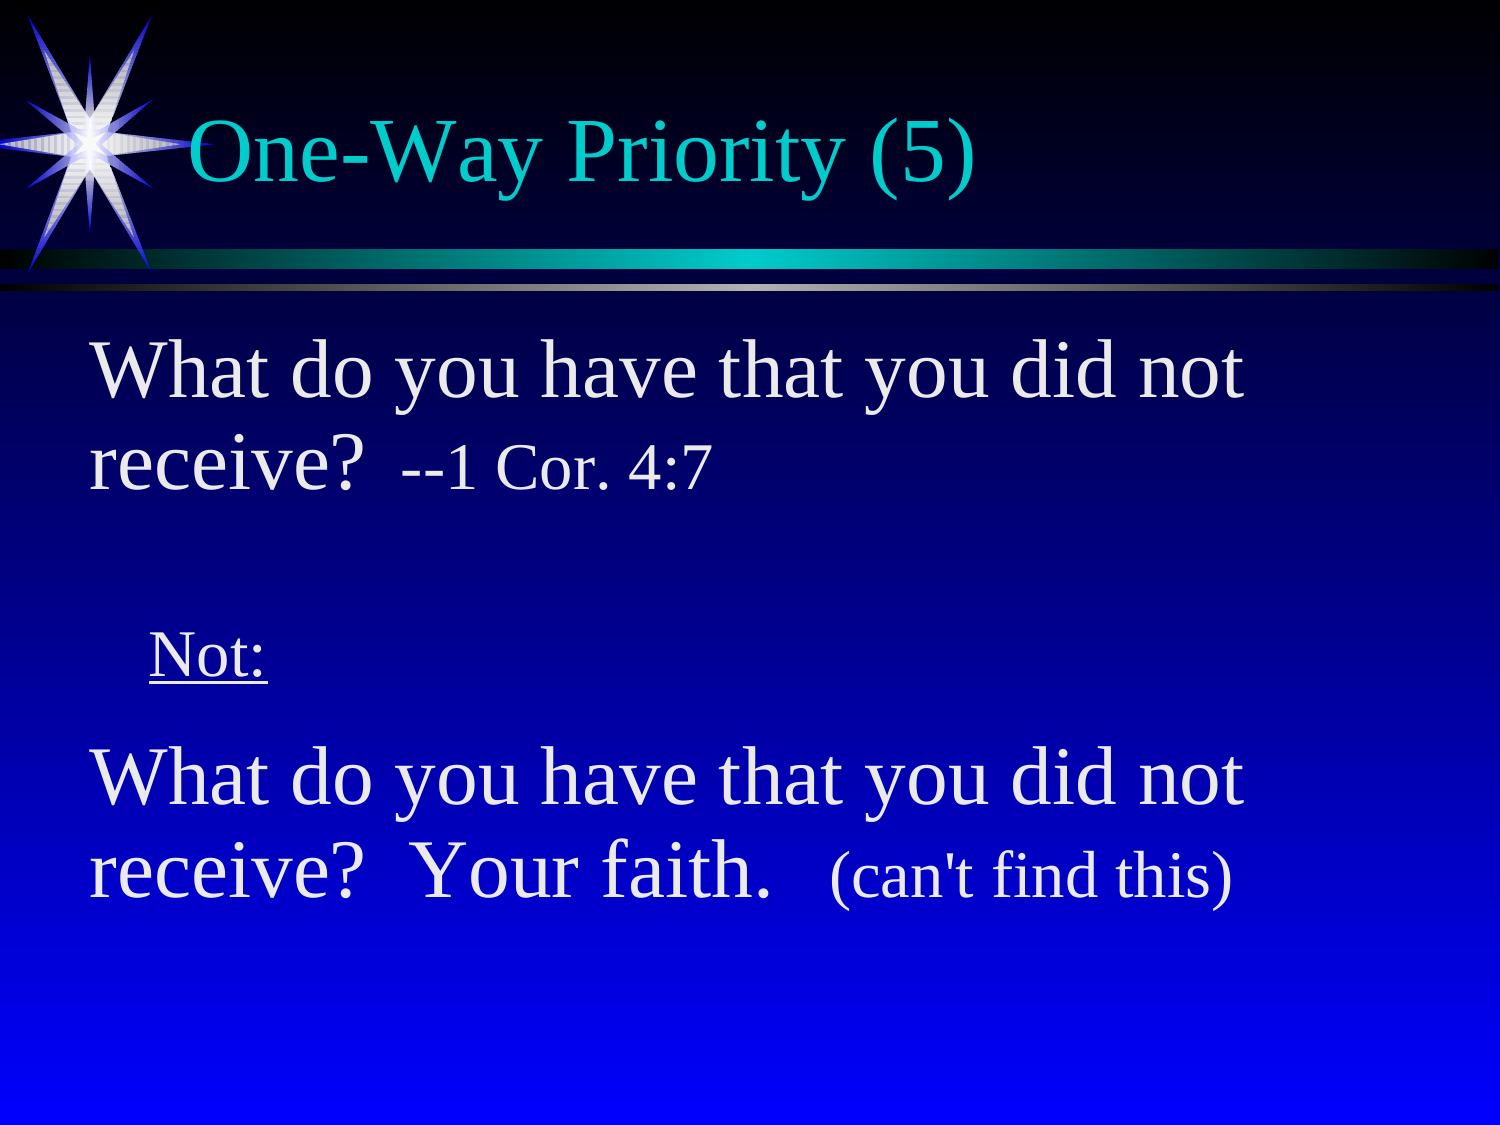

# One-Way Priority (5)
What do you have that you did not receive? --1 Cor. 4:7
Not:
What do you have that you did not receive? Your faith. (can't find this)